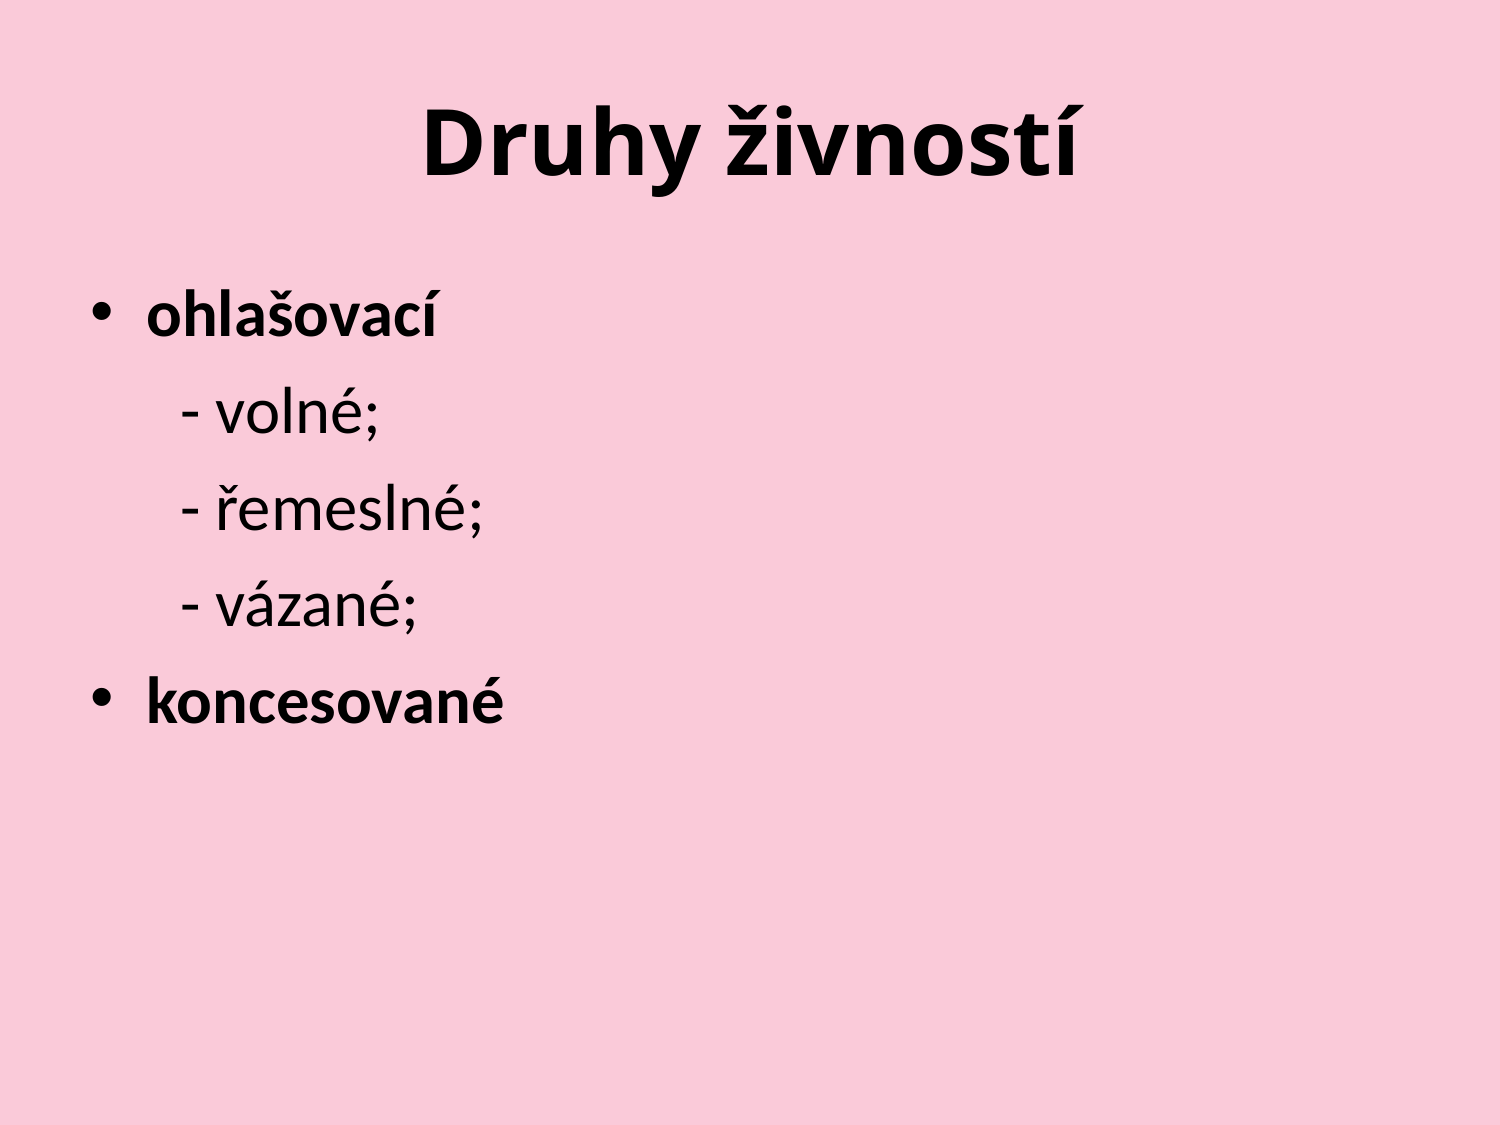

# Druhy živností
ohlašovací
 - volné;
 - řemeslné;
 - vázané;
koncesované